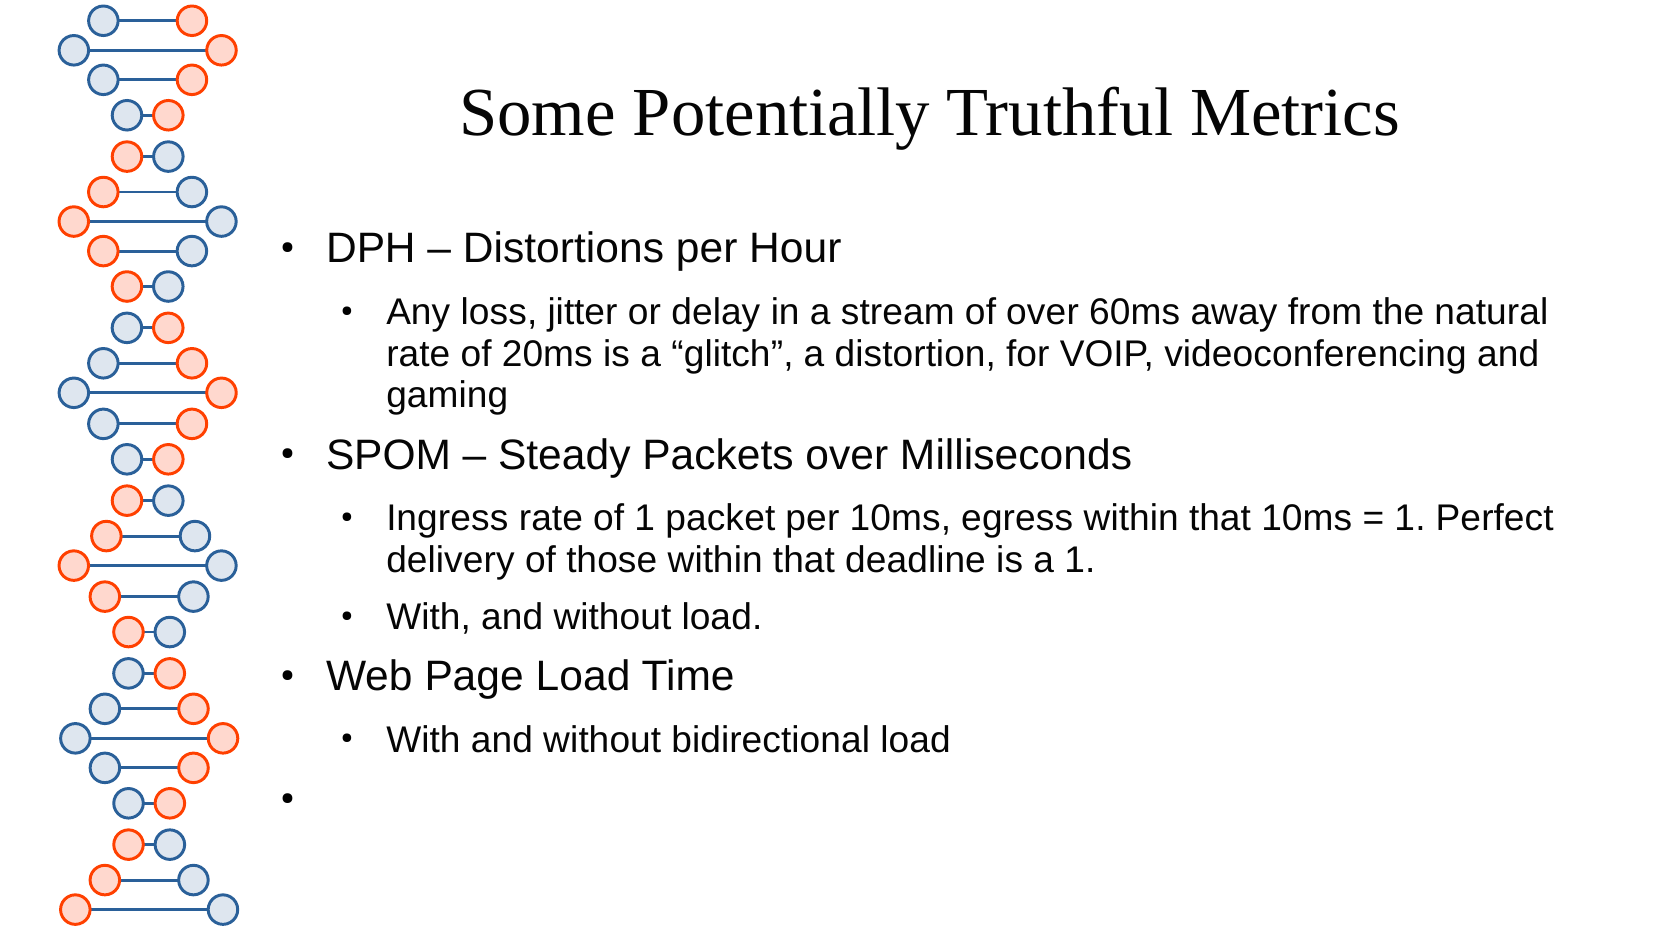

# Some Potentially Truthful Metrics
DPH – Distortions per Hour
Any loss, jitter or delay in a stream of over 60ms away from the natural rate of 20ms is a “glitch”, a distortion, for VOIP, videoconferencing and gaming
SPOM – Steady Packets over Milliseconds
Ingress rate of 1 packet per 10ms, egress within that 10ms = 1. Perfect delivery of those within that deadline is a 1.
With, and without load.
Web Page Load Time
With and without bidirectional load